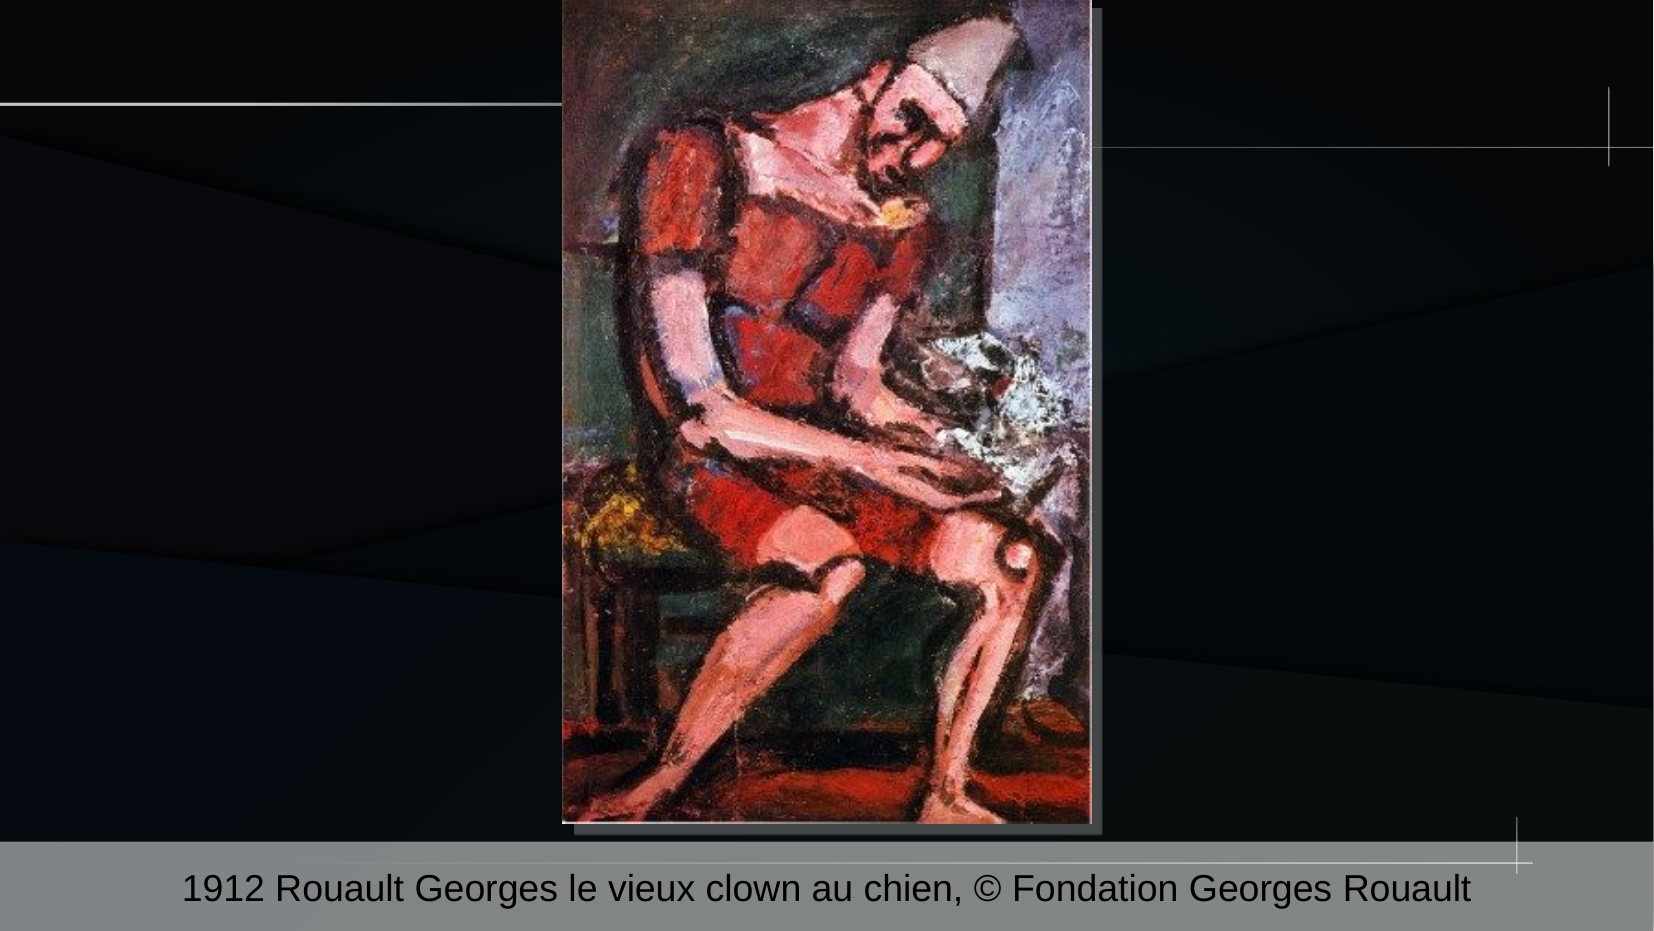

1912 Rouault Georges le vieux clown au chien, © Fondation Georges Rouault